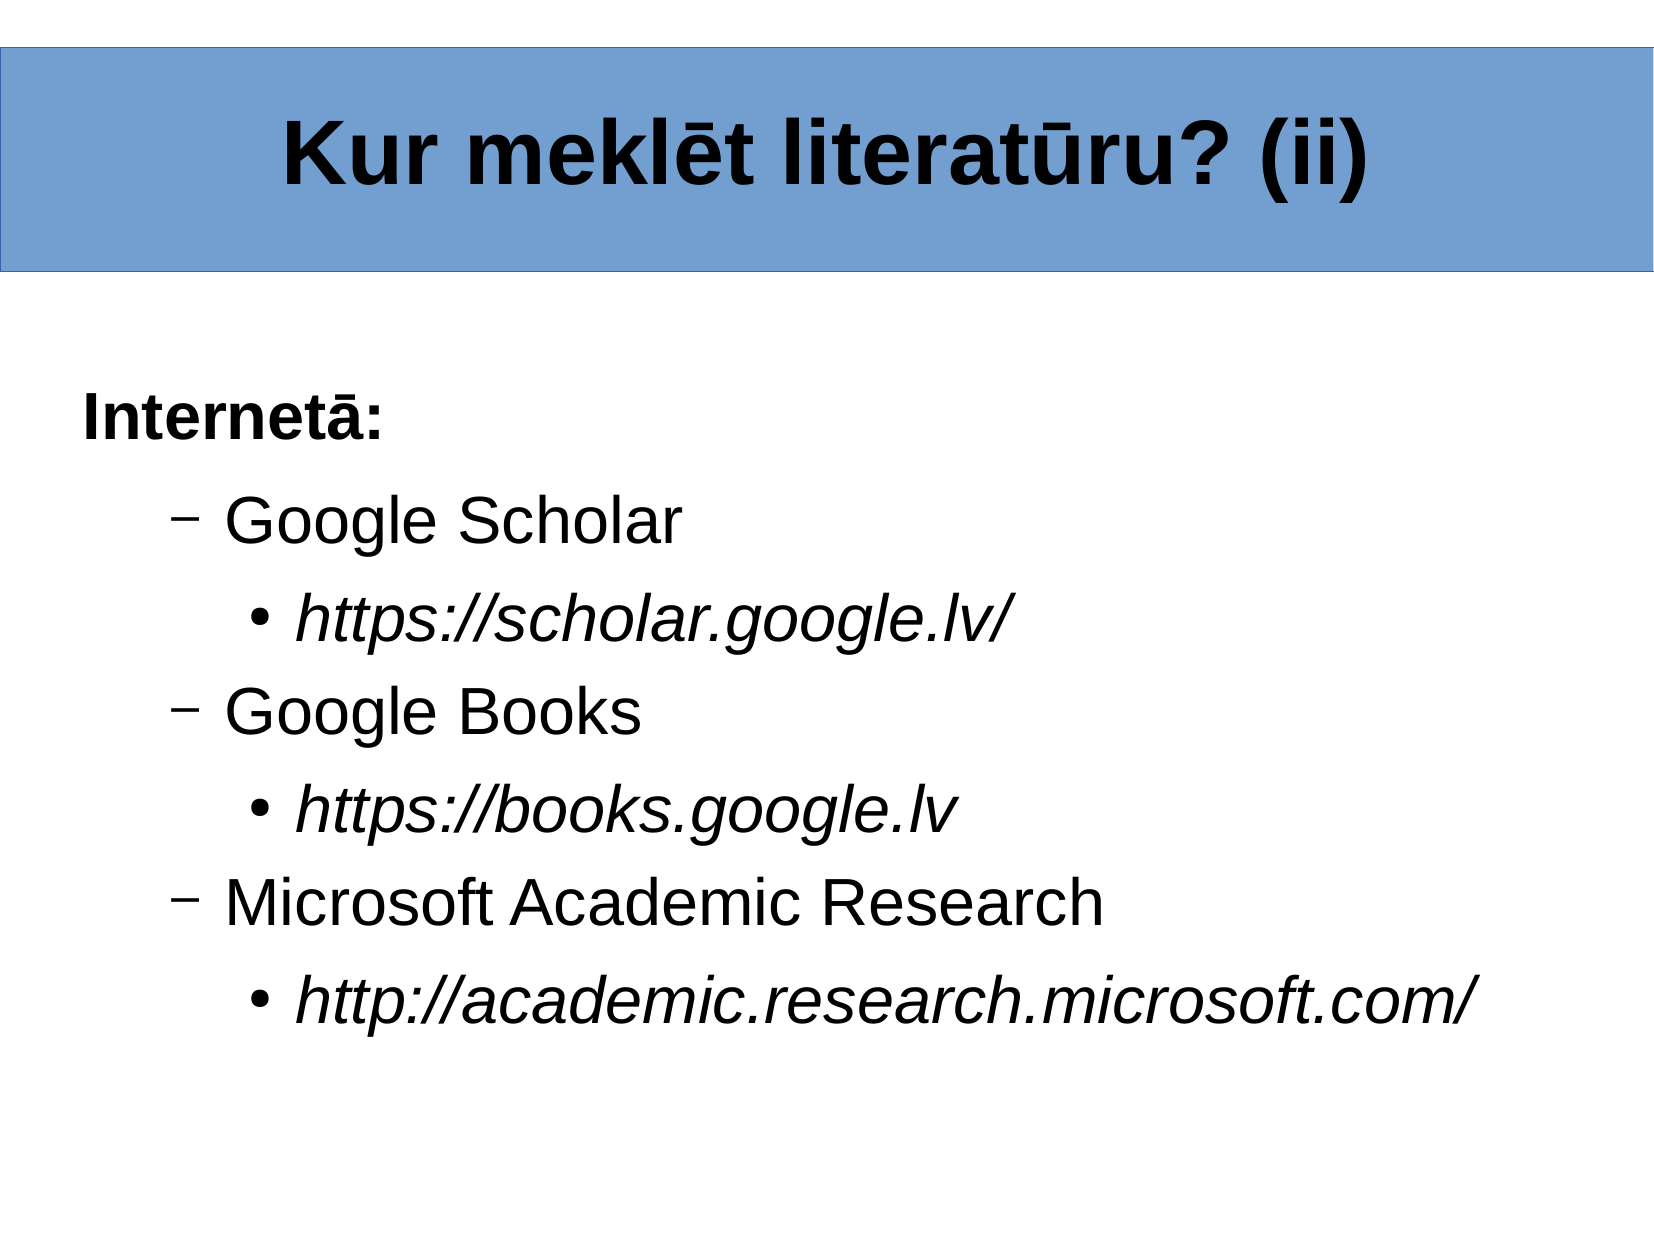

# Kur meklēt literatūru? (ii)
Internetā:
Google Scholar
https://scholar.google.lv/
Google Books
https://books.google.lv
Microsoft Academic Research
http://academic.research.microsoft.com/